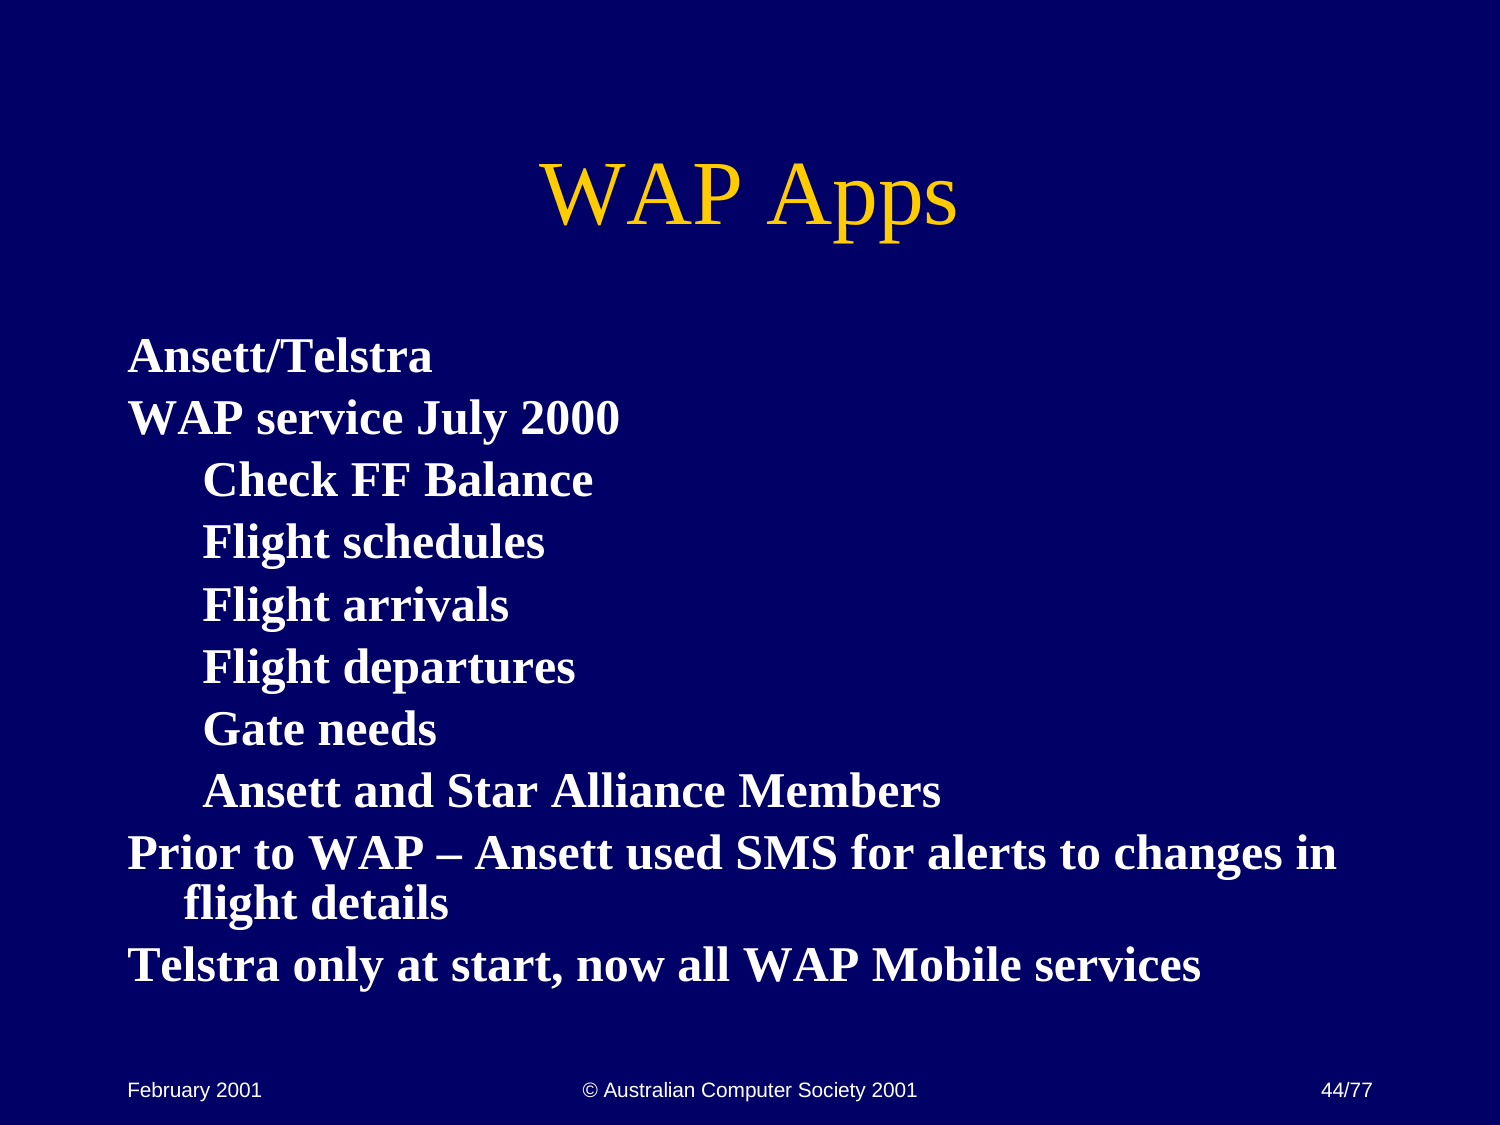

# WAP Apps
Ansett/Telstra
WAP service July 2000
Check FF Balance
Flight schedules
Flight arrivals
Flight departures
Gate needs
Ansett and Star Alliance Members
Prior to WAP – Ansett used SMS for alerts to changes in flight details
Telstra only at start, now all WAP Mobile services
February 2001
© Australian Computer Society 2001
44